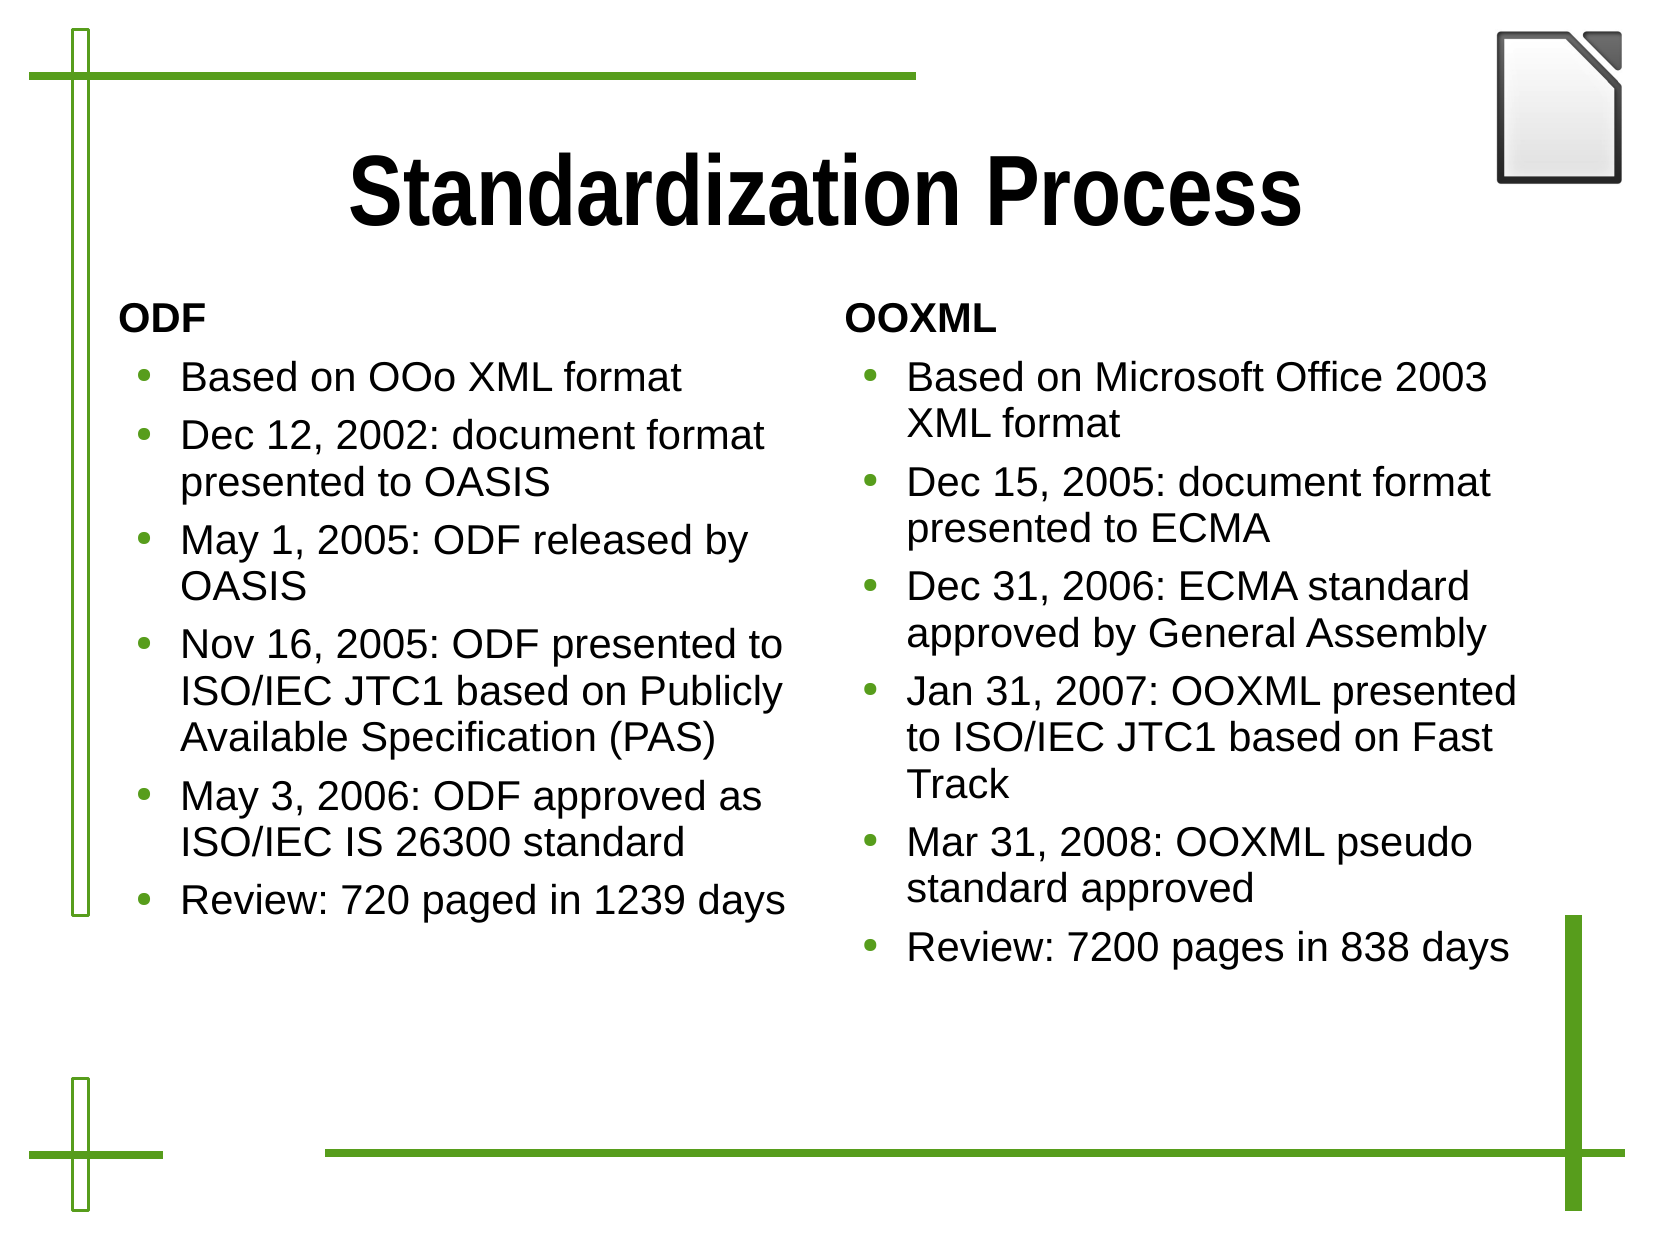

# Standardization Process
ODF
Based on OOo XML format
Dec 12, 2002: document format presented to OASIS
May 1, 2005: ODF released by OASIS
Nov 16, 2005: ODF presented to ISO/IEC JTC1 based on Publicly Available Specification (PAS)
May 3, 2006: ODF approved as ISO/IEC IS 26300 standard
Review: 720 paged in 1239 days
OOXML
Based on Microsoft Office 2003 XML format
Dec 15, 2005: document format presented to ECMA
Dec 31, 2006: ECMA standard approved by General Assembly
Jan 31, 2007: OOXML presented to ISO/IEC JTC1 based on Fast Track
Mar 31, 2008: OOXML pseudo standard approved
Review: 7200 pages in 838 days